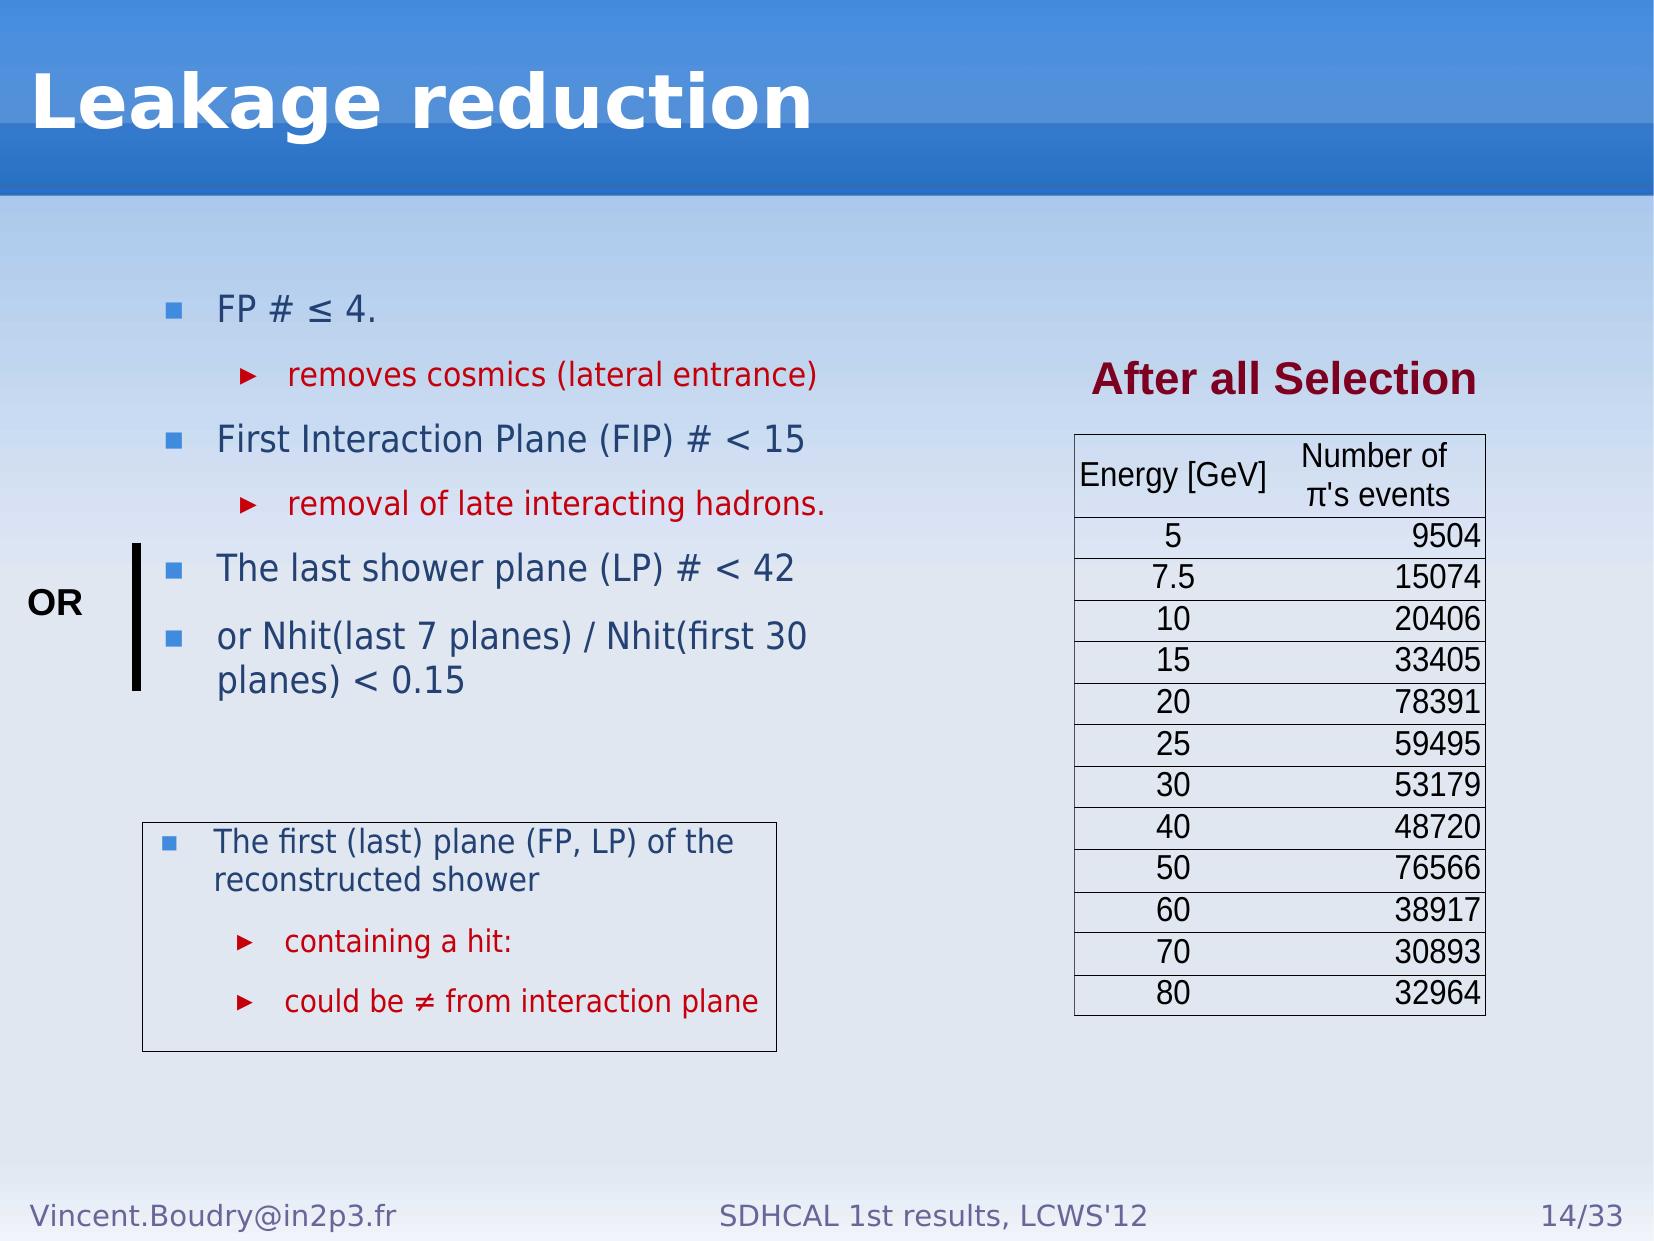

# Leakage reduction
FP # ≤ 4.
removes cosmics (lateral entrance)
First Interaction Plane (FIP) # < 15
removal of late interacting hadrons.
The last shower plane (LP) # < 42
or Nhit(last 7 planes) / Nhit(first 30 planes) < 0.15
After all Selection
OR
The first (last) plane (FP, LP) of the reconstructed shower
containing a hit:
could be ≠ from interaction plane
Vincent.Boudry@in2p3.fr
SDHCAL 1st results, LCWS'12
14